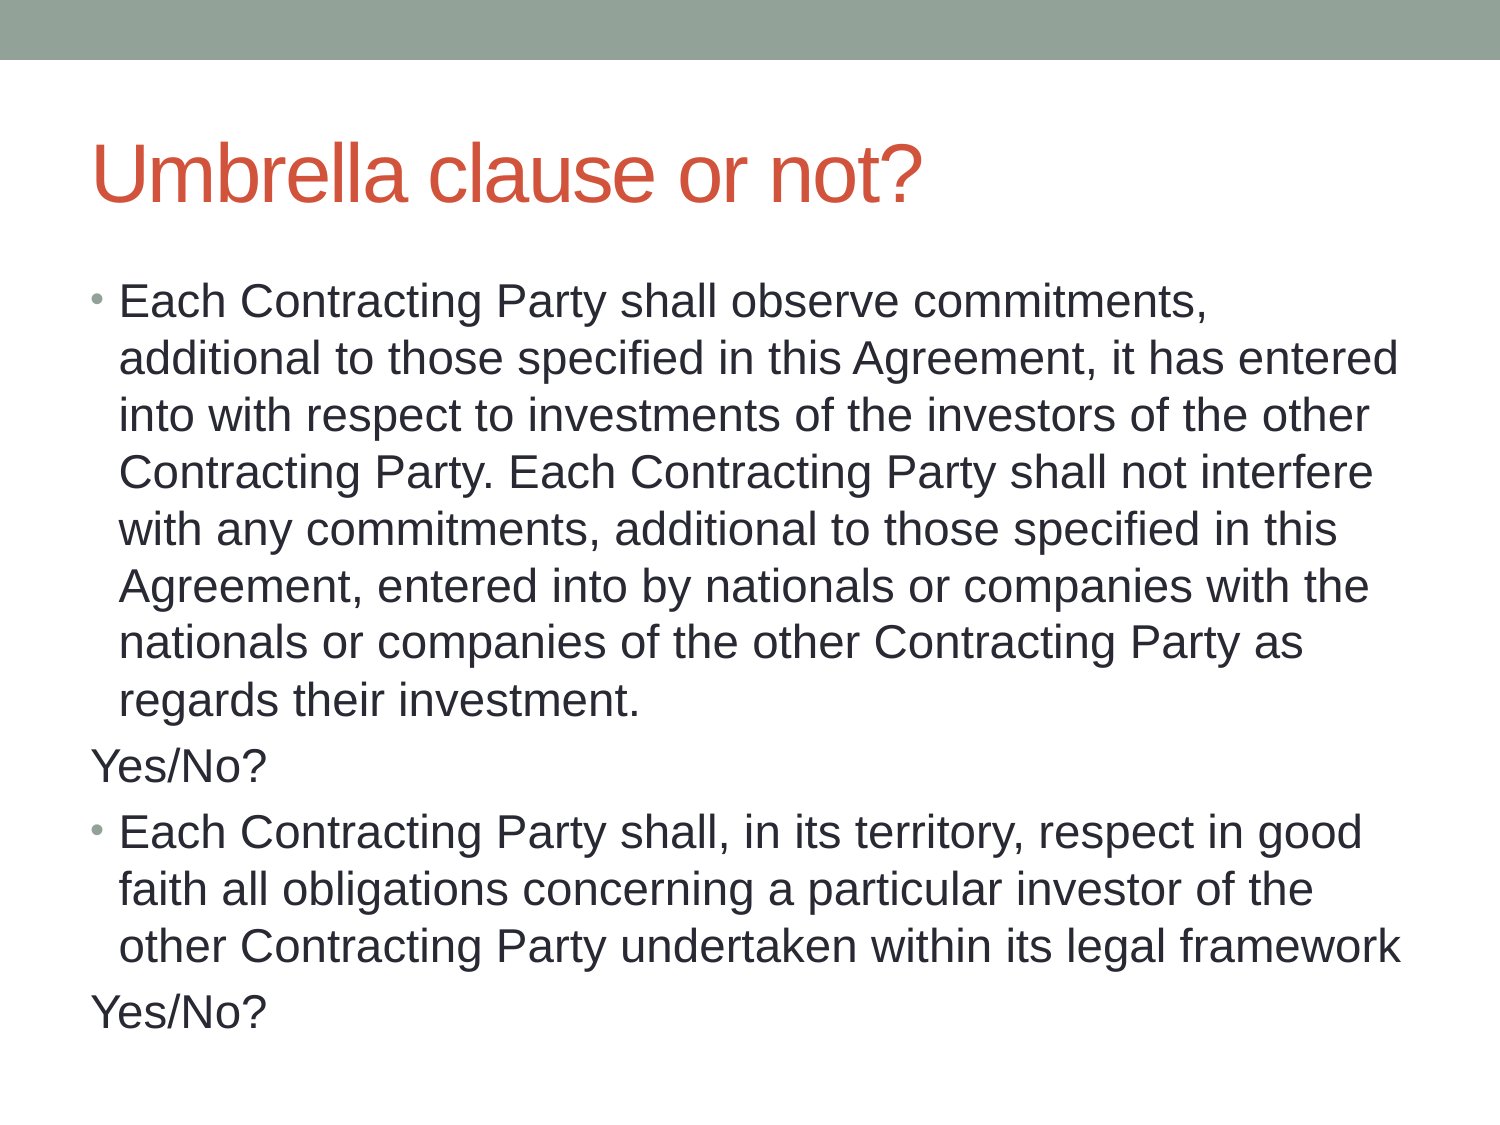

# Umbrella clause or not?
Each Contracting Party shall observe commitments, additional to those specified in this Agreement, it has entered into with respect to investments of the investors of the other Contracting Party. Each Contracting Party shall not interfere with any commitments, additional to those specified in this Agreement, entered into by nationals or companies with the nationals or companies of the other Contracting Party as regards their investment.
Yes/No?
Each Contracting Party shall, in its territory, respect in good faith all obligations concerning a particular investor of the other Contracting Party undertaken within its legal framework
Yes/No?